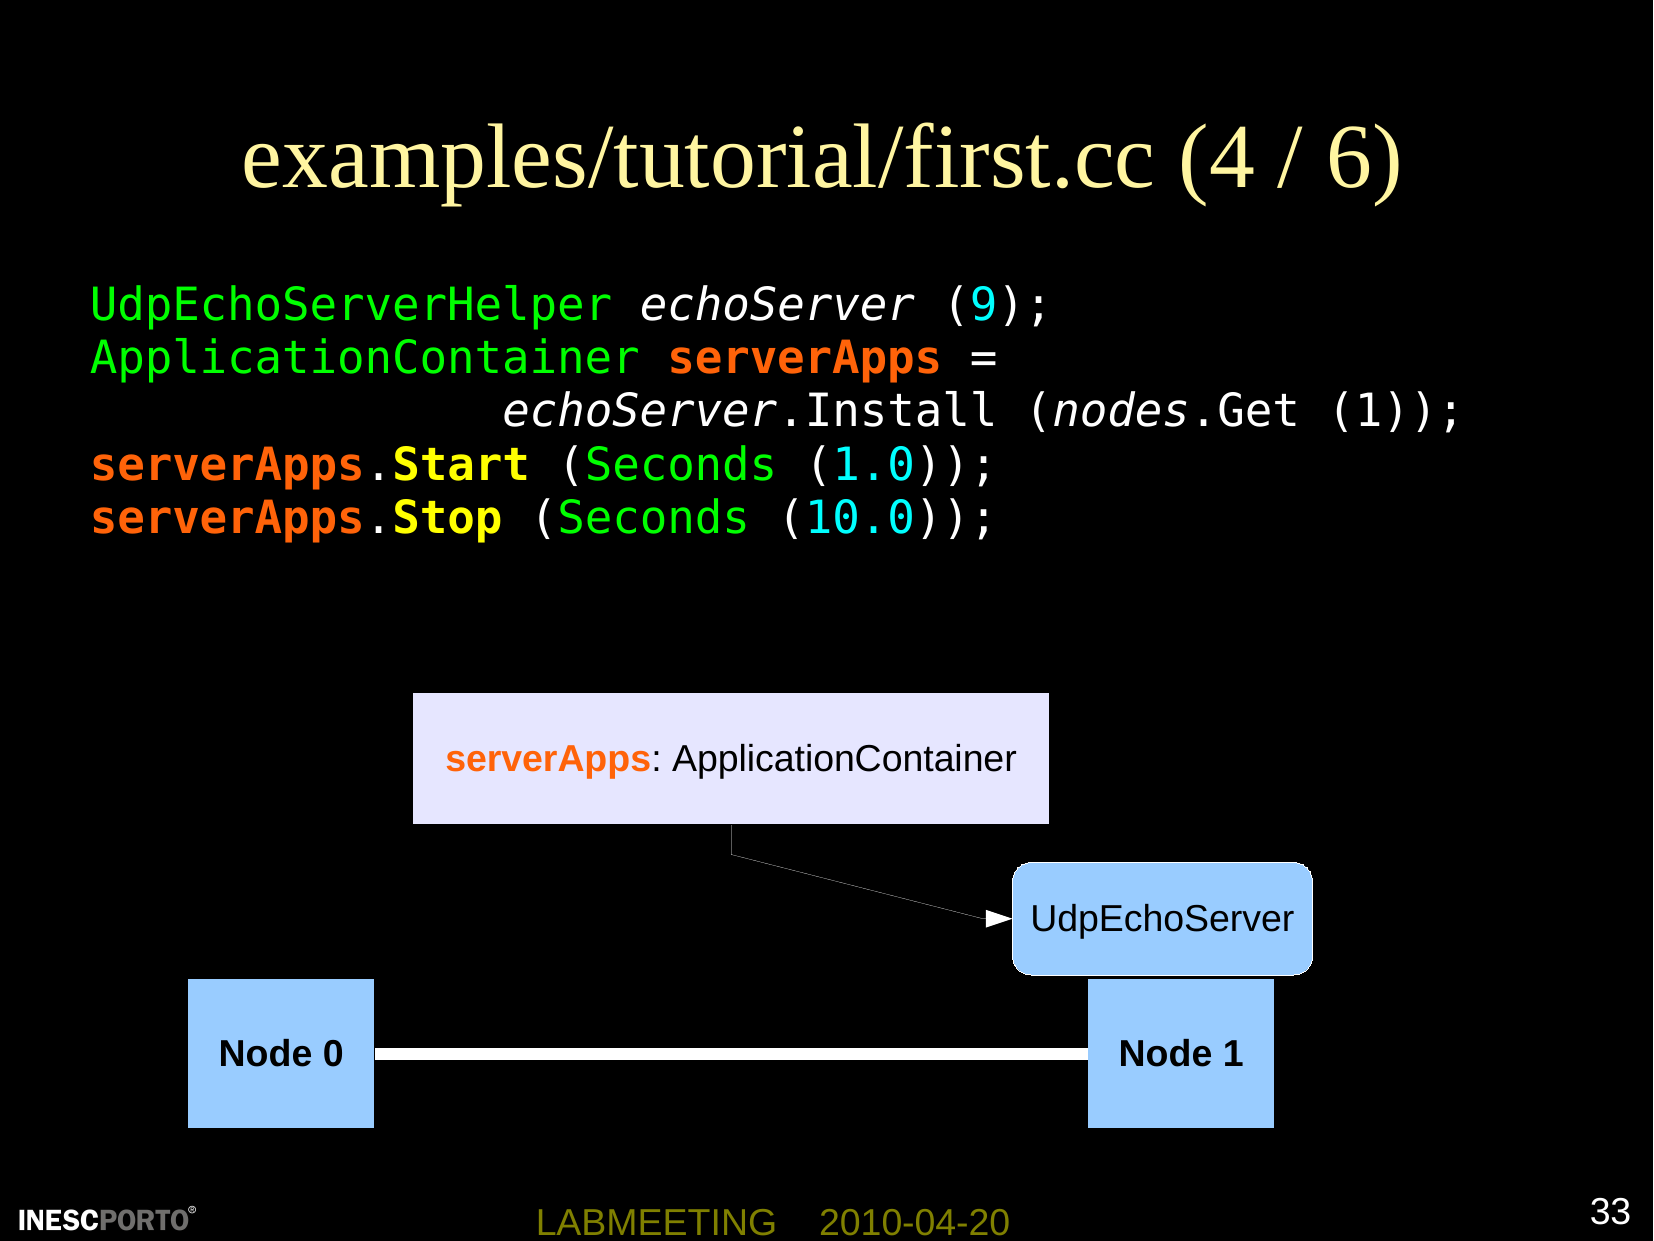

# examples/tutorial/first.cc (4 / 6)
UdpEchoServerHelper echoServer (9);
ApplicationContainer serverApps =
 echoServer.Install (nodes.Get (1));
serverApps.Start (Seconds (1.0));
serverApps.Stop (Seconds (10.0));
serverApps: ApplicationContainer
UdpEchoServer
Node 0
Node 1